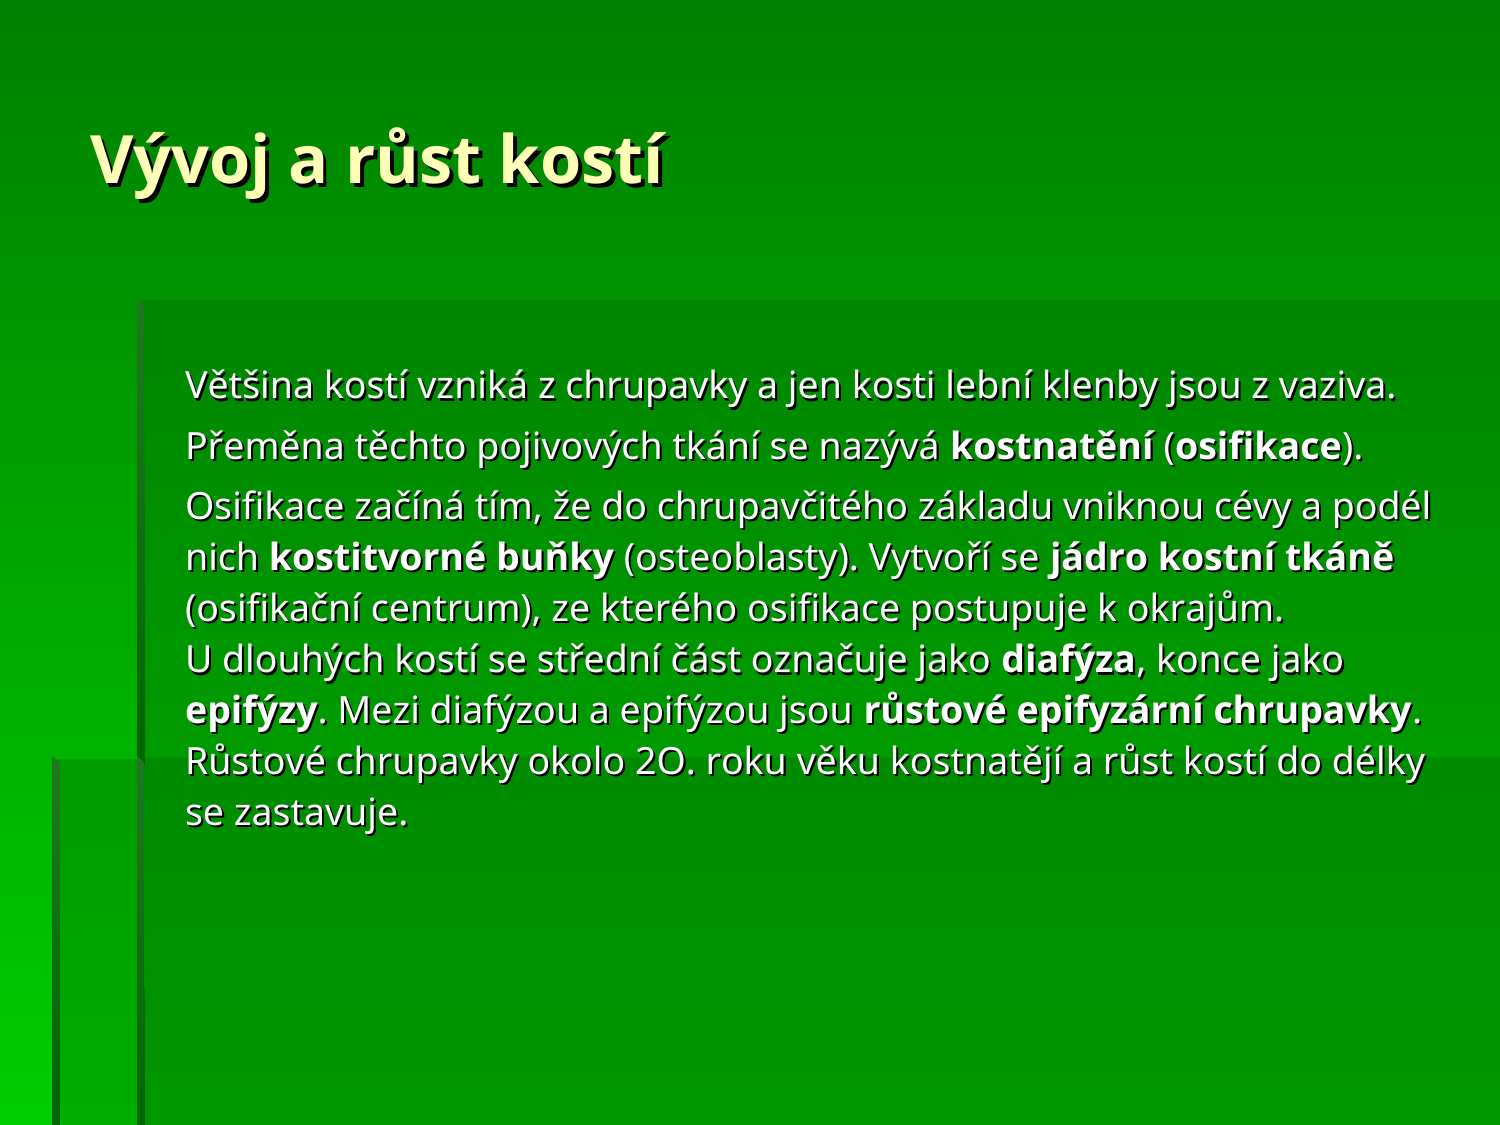

# Vývoj a růst kostí
Většina kostí vzniká z chrupavky a jen kosti lební klenby jsou z vaziva.
Přeměna těchto pojivových tkání se nazývá kostnatění (osifikace).
Osifikace začíná tím, že do chrupavčitého základu vniknou cévy a podél nich kostitvorné buňky (osteoblasty). Vytvoří se jádro kostní tkáně (osifikační centrum), ze kterého osifikace postupuje k okrajům.
U dlouhých kostí se střední část označuje jako diafýza, konce jako epifýzy. Mezi diafýzou a epifýzou jsou růstové epifyzární chrupavky. Růstové chrupavky okolo 2O. roku věku kostnatějí a růst kostí do délky se zastavuje.